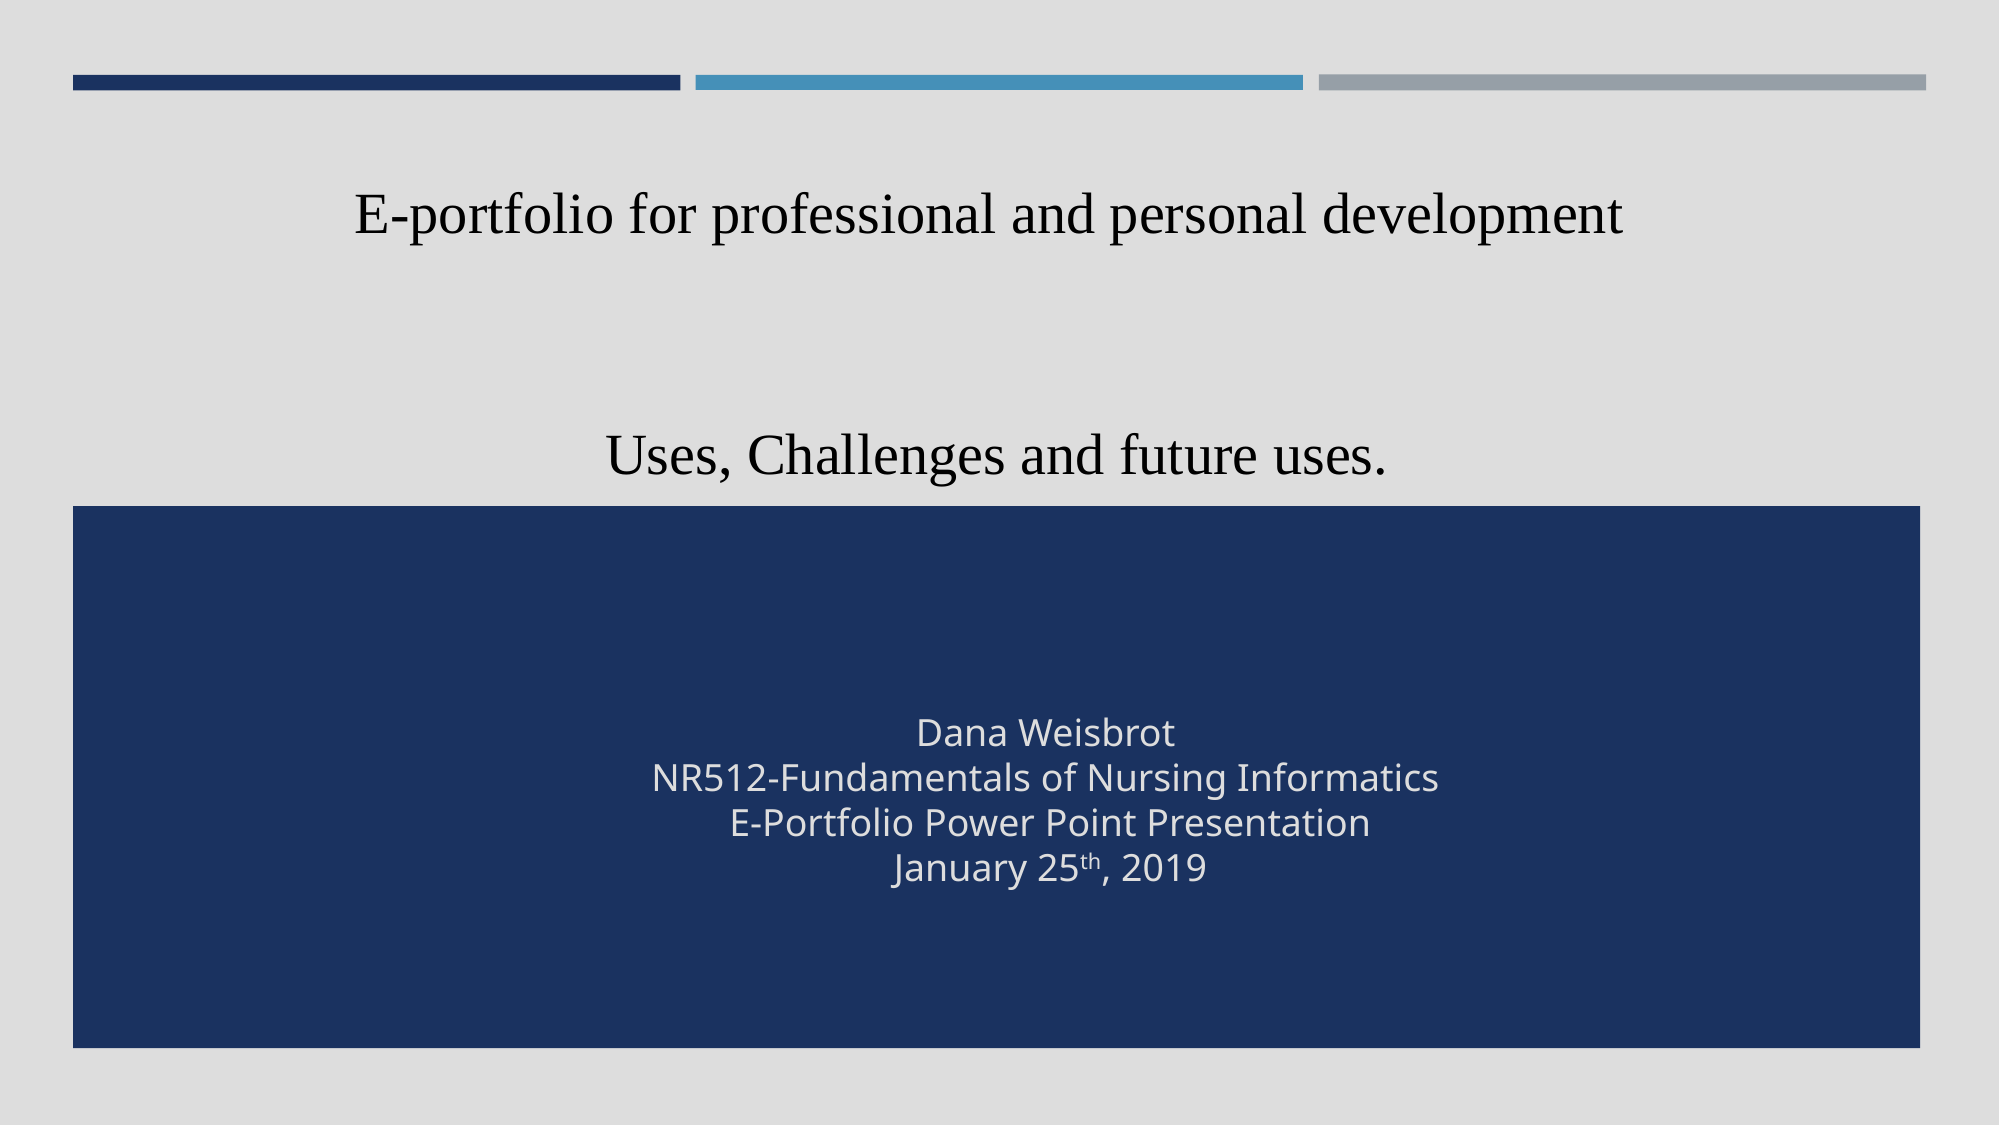

# E-portfolio for professional and personal development
Uses, Challenges and future uses.
Dana Weisbrot
NR512-Fundamentals of Nursing Informatics
E-Portfolio Power Point Presentation
January 25th, 2019